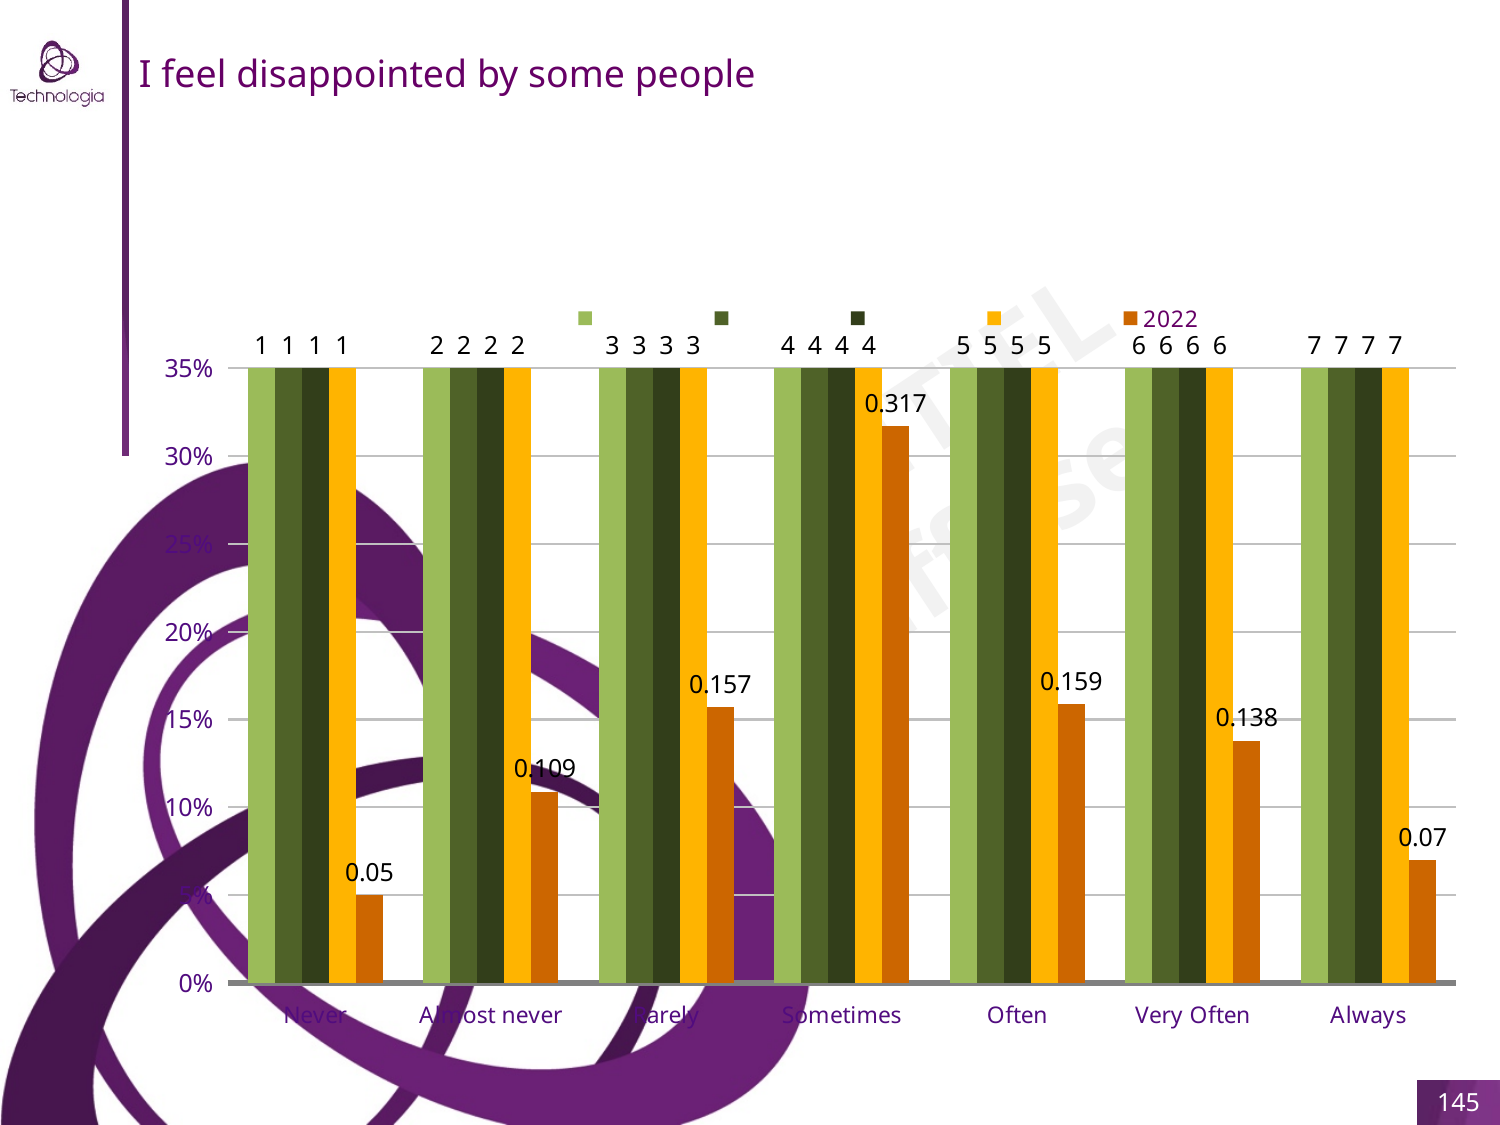

# I feel disappointed by some people
[unsupported chart]